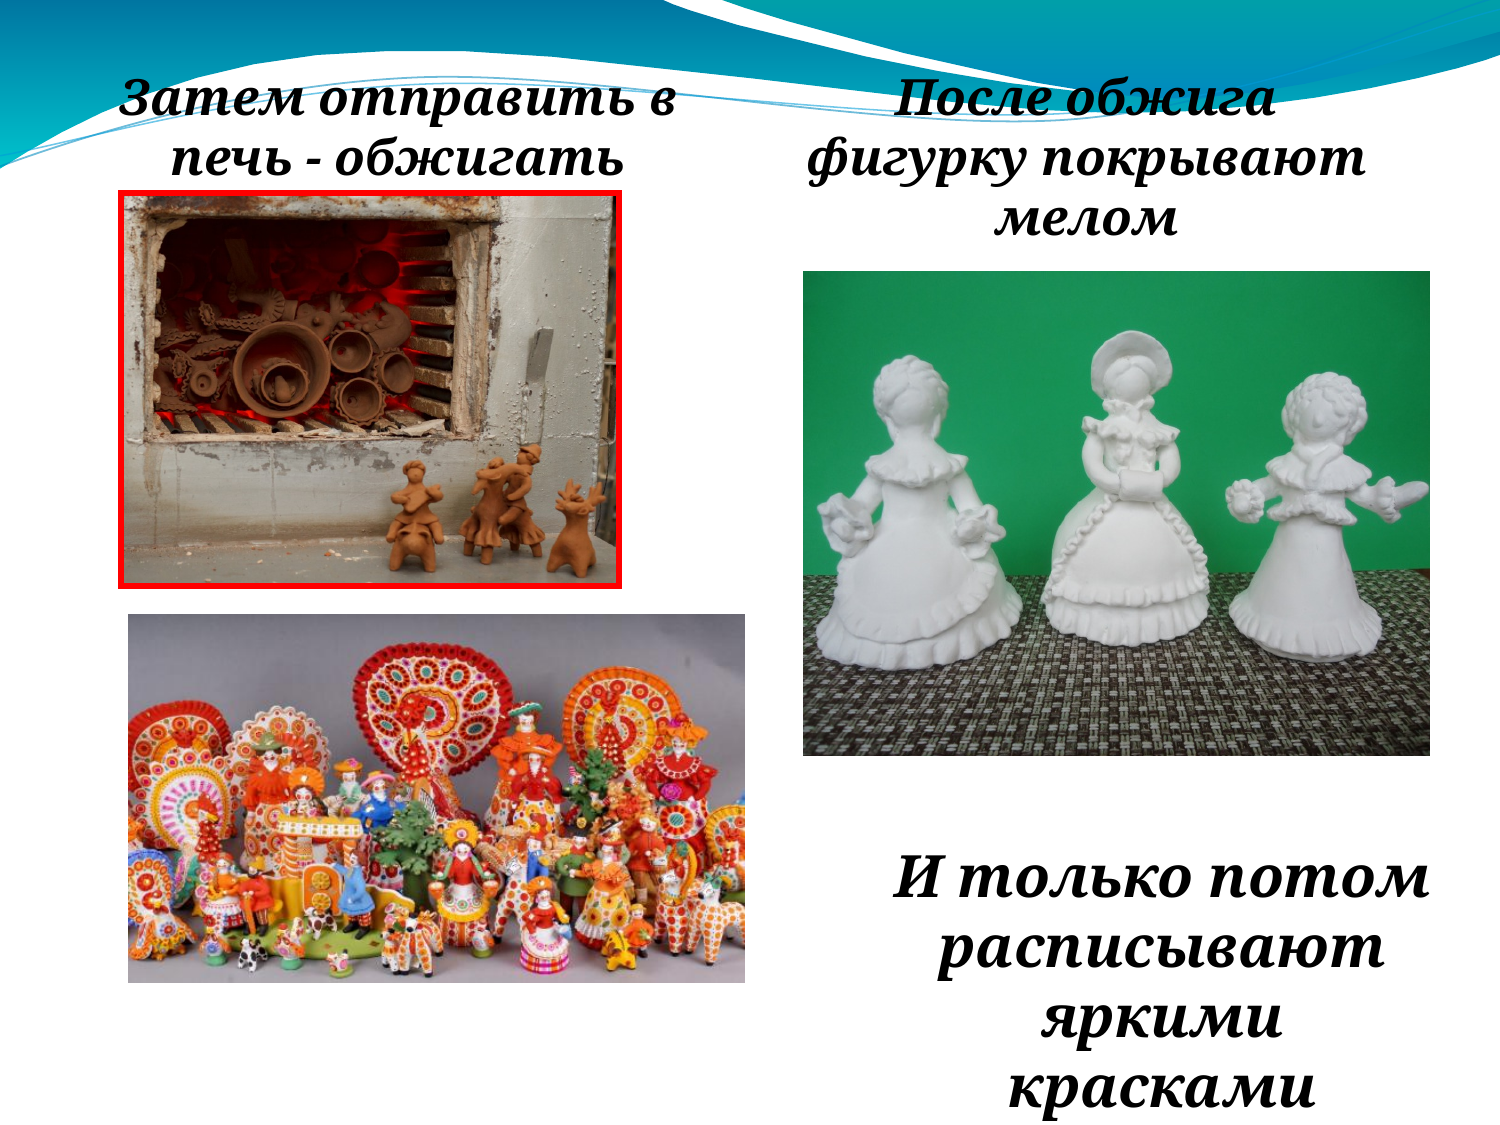

Затем отправить в печь - обжигать
После обжига фигурку покрывают мелом
И только потом расписывают яркими красками